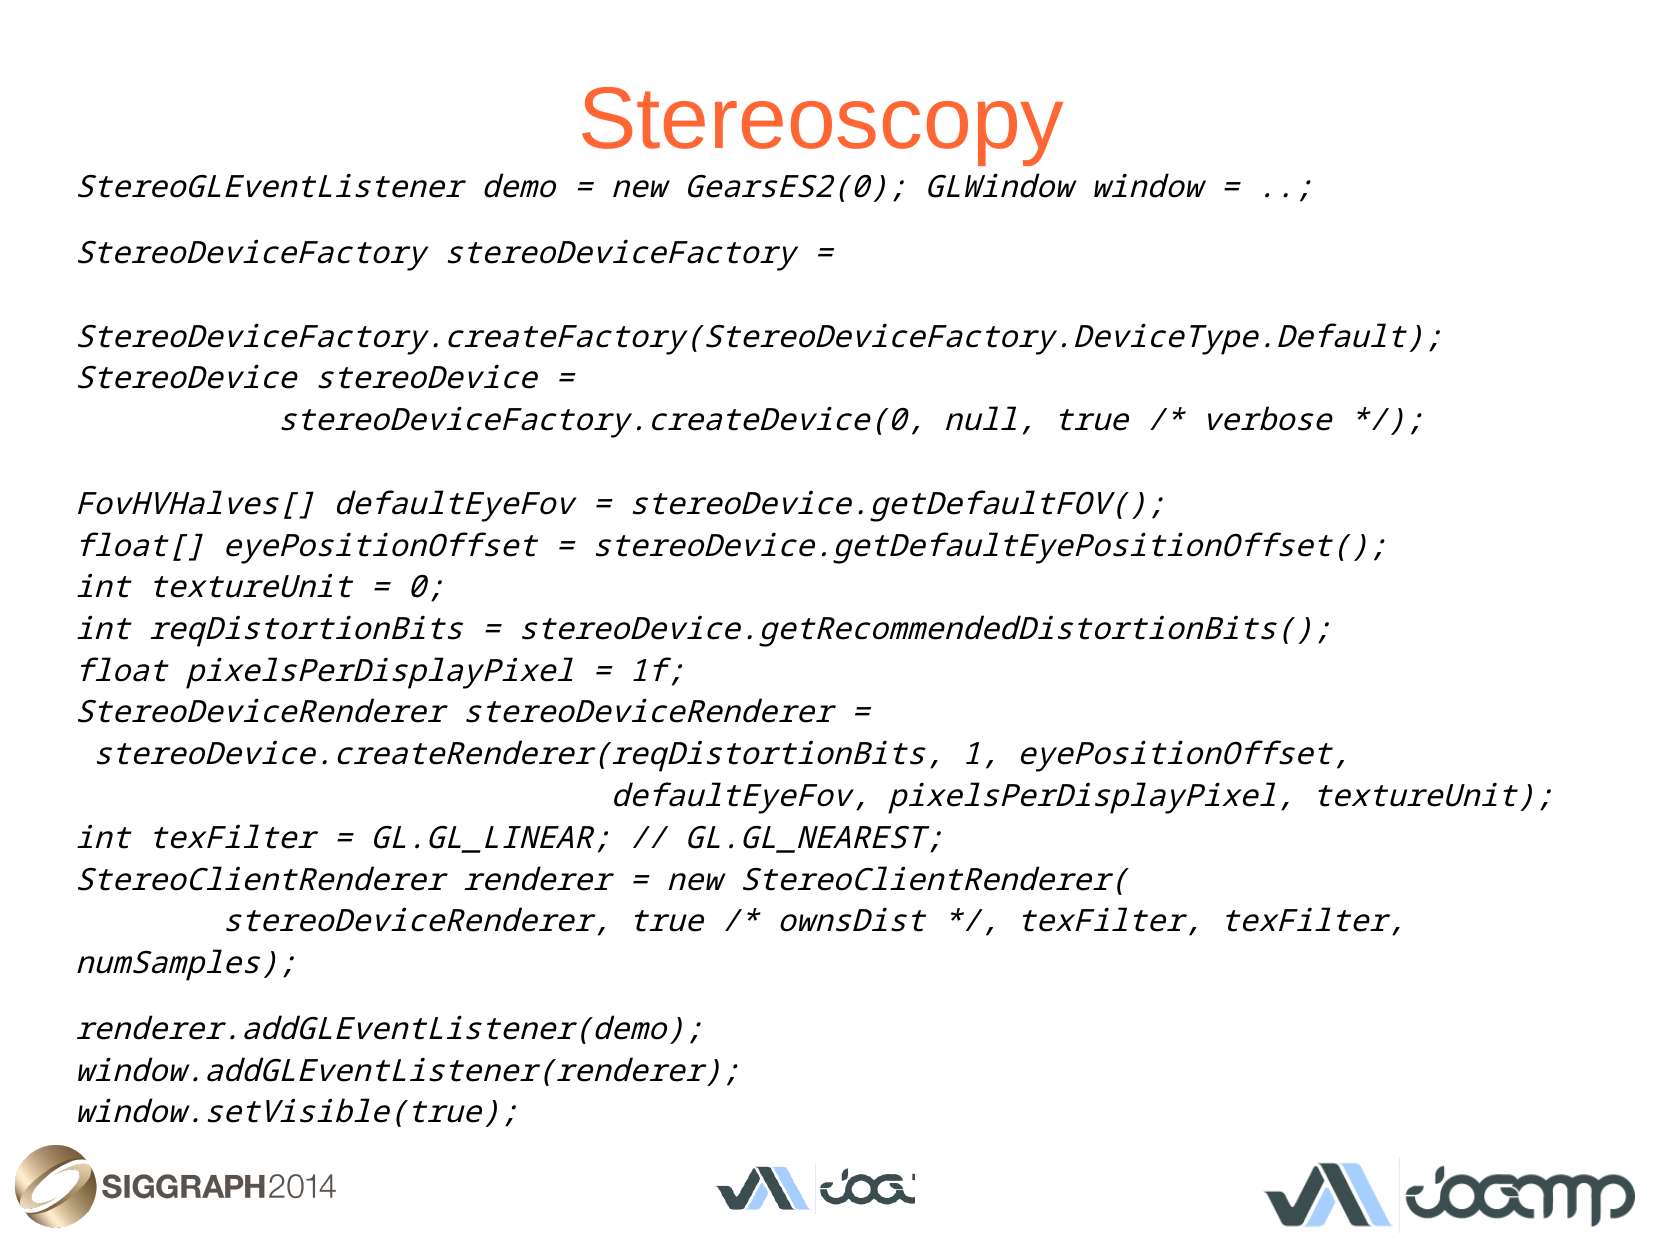

# Stereoscopy
StereoGLEventListener demo = new GearsES2(0); GLWindow window = ..;
StereoDeviceFactory stereoDeviceFactory =
 StereoDeviceFactory.createFactory(StereoDeviceFactory.DeviceType.Default);
StereoDevice stereoDevice =
 stereoDeviceFactory.createDevice(0, null, true /* verbose */);
FovHVHalves[] defaultEyeFov = stereoDevice.getDefaultFOV();
float[] eyePositionOffset = stereoDevice.getDefaultEyePositionOffset();
int textureUnit = 0;
int reqDistortionBits = stereoDevice.getRecommendedDistortionBits();
float pixelsPerDisplayPixel = 1f;
StereoDeviceRenderer stereoDeviceRenderer =
 stereoDevice.createRenderer(reqDistortionBits, 1, eyePositionOffset,
 defaultEyeFov, pixelsPerDisplayPixel, textureUnit);
int texFilter = GL.GL_LINEAR; // GL.GL_NEAREST;
StereoClientRenderer renderer = new StereoClientRenderer(
 stereoDeviceRenderer, true /* ownsDist */, texFilter, texFilter, numSamples);
renderer.addGLEventListener(demo);
window.addGLEventListener(renderer);
window.setVisible(true);